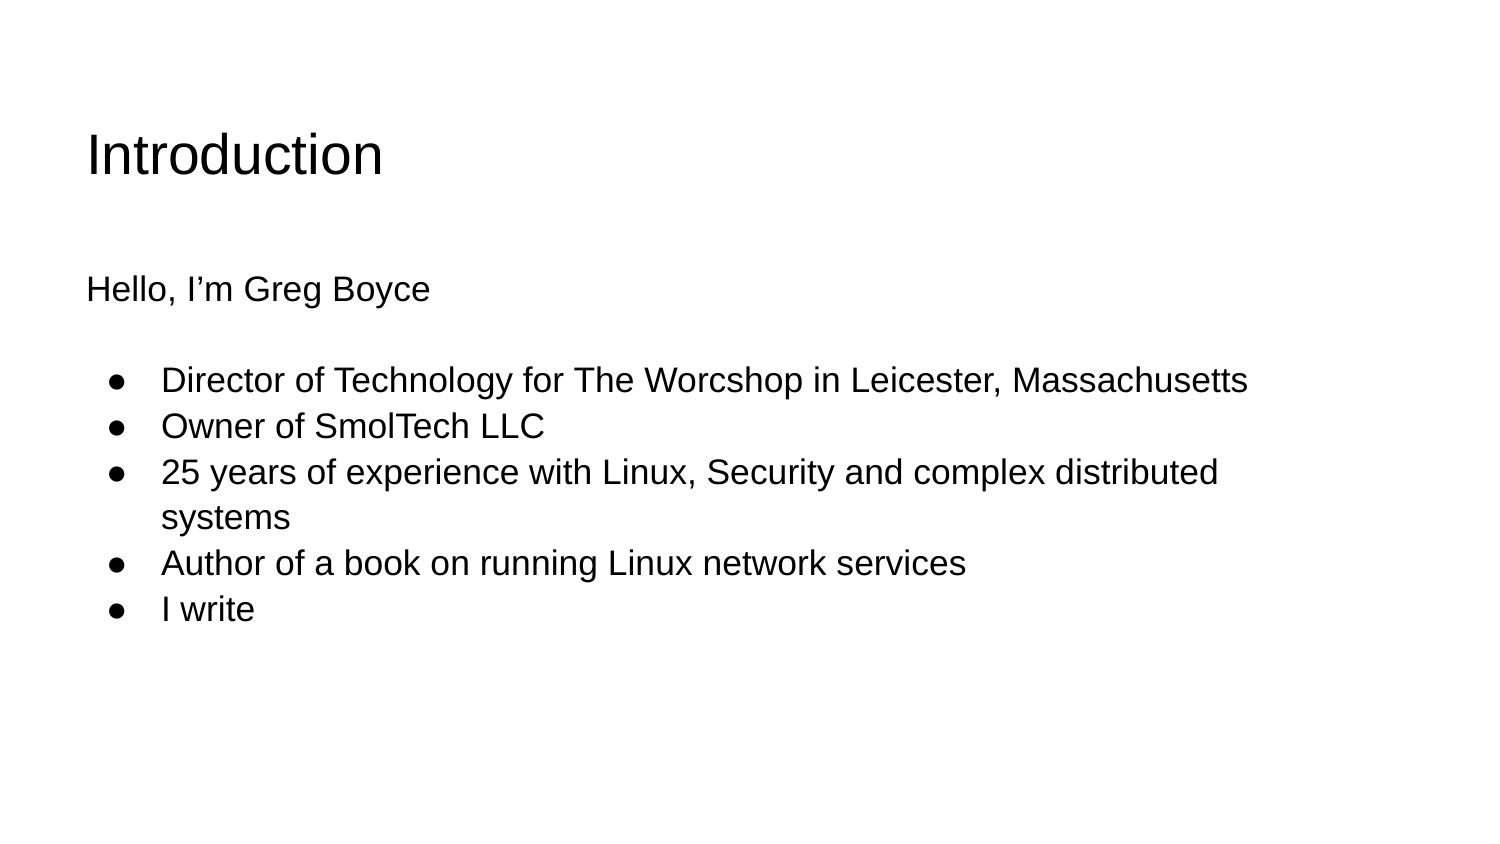

# Introduction
Hello, I’m Greg Boyce
Director of Technology for The Worcshop in Leicester, Massachusetts
Owner of SmolTech LLC
25 years of experience with Linux, Security and complex distributed systems
Author of a book on running Linux network services
I write